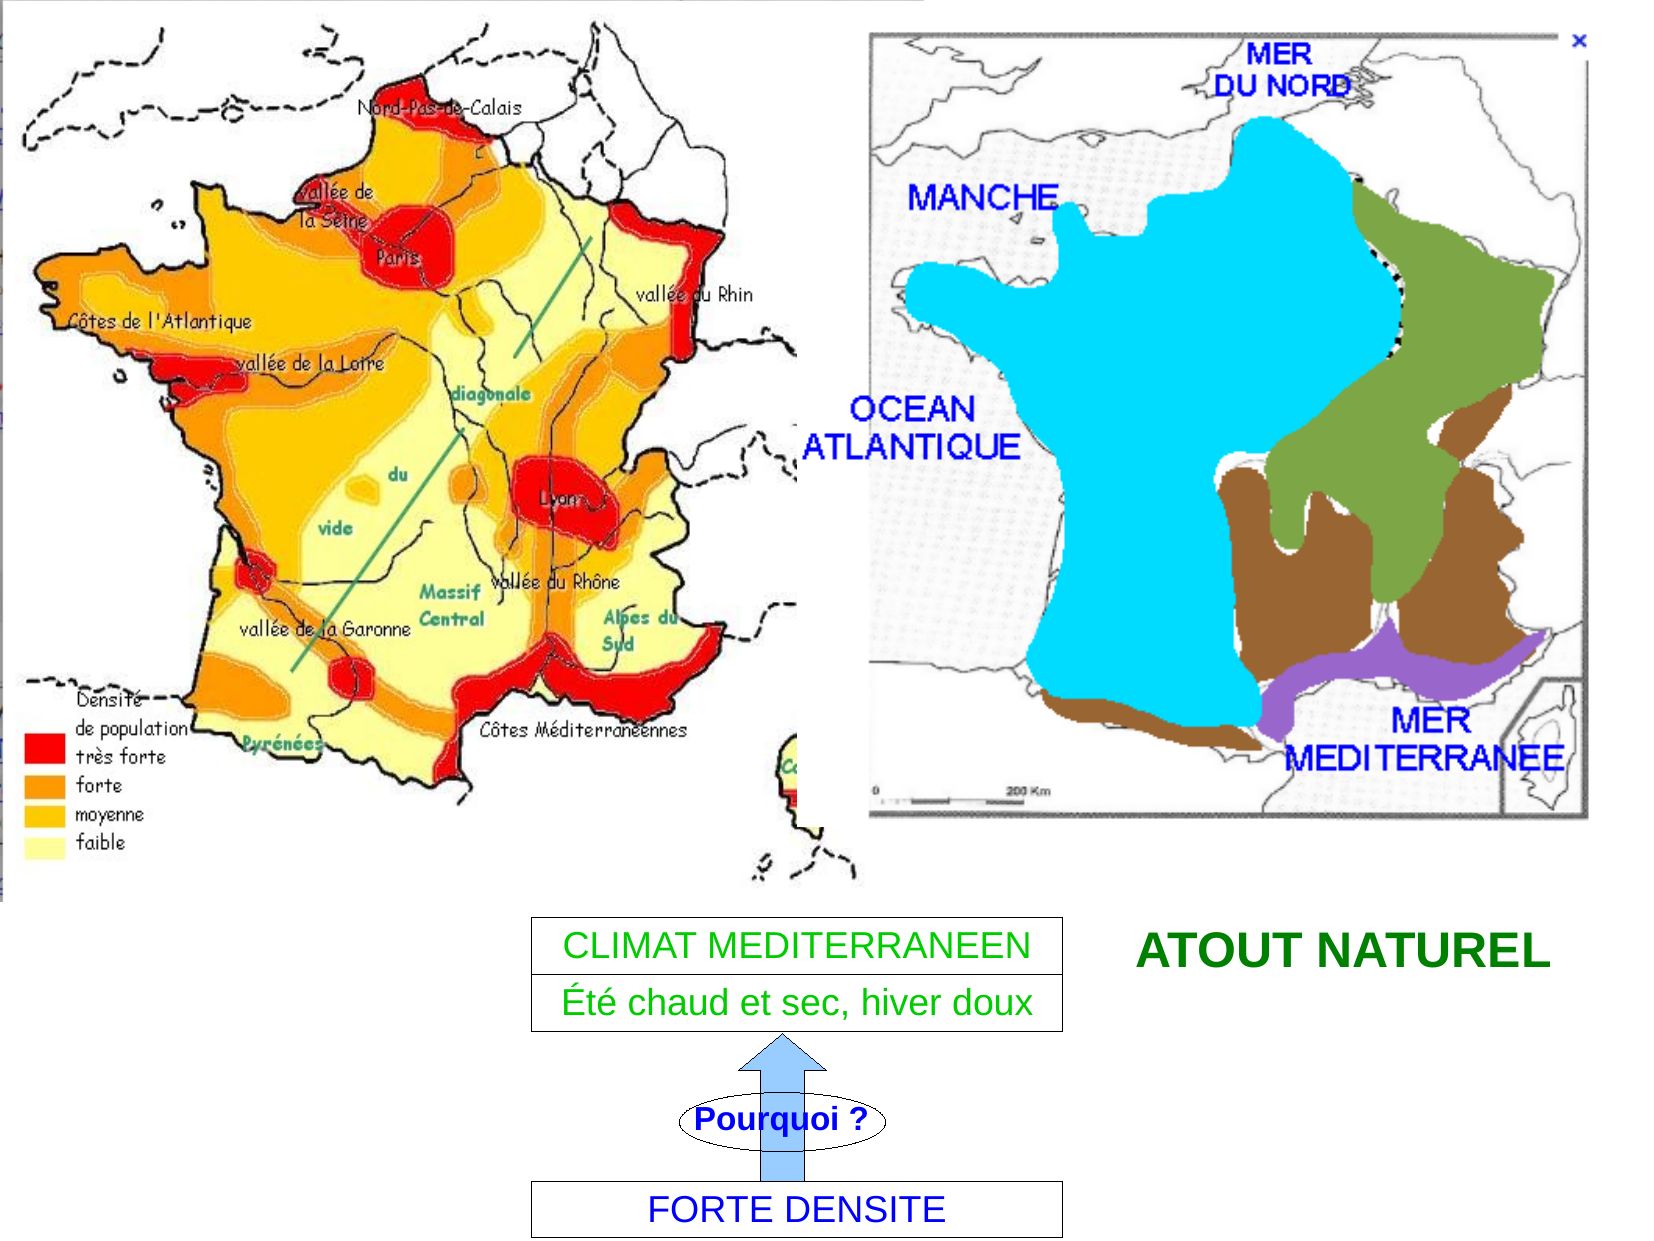

ATOUT NATUREL
CLIMAT MEDITERRANEEN
Été chaud et sec, hiver doux
Pourquoi ?
FORTE DENSITE